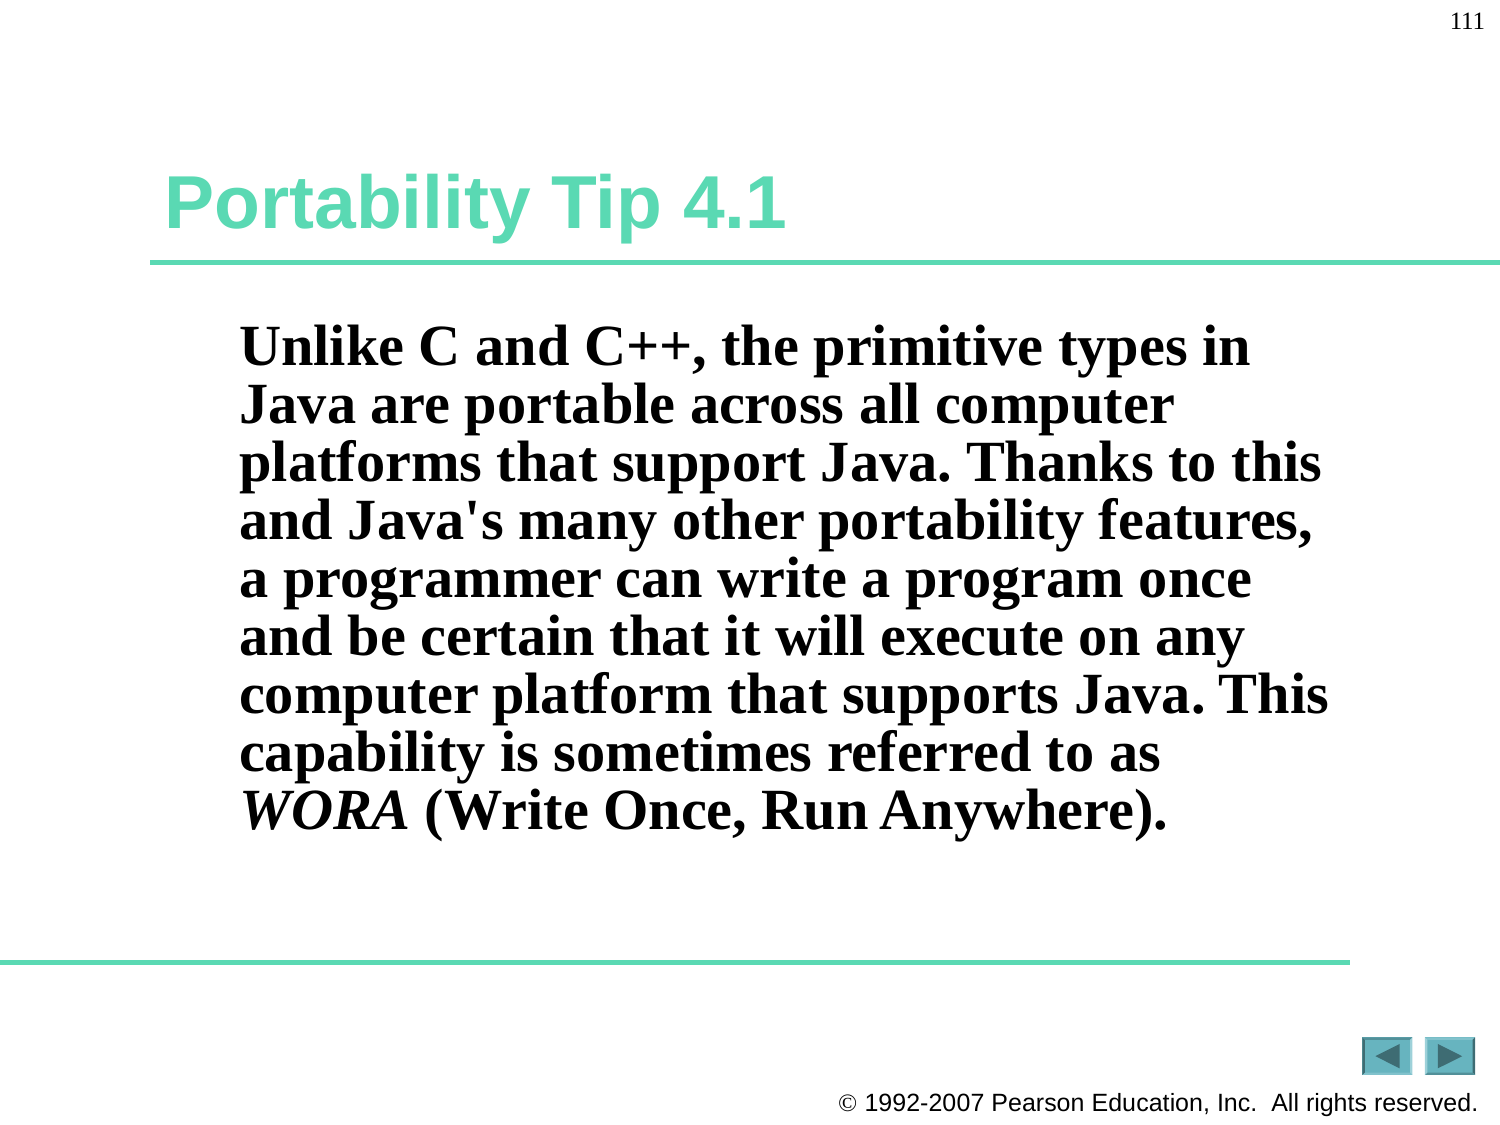

111
# Portability Tip 4.1
Unlike C and C++, the primitive types in Java are portable across all computer platforms that support Java. Thanks to this and Java's many other portability features, a programmer can write a program once and be certain that it will execute on any computer platform that supports Java. This capability is sometimes referred to as WORA (Write Once, Run Anywhere).